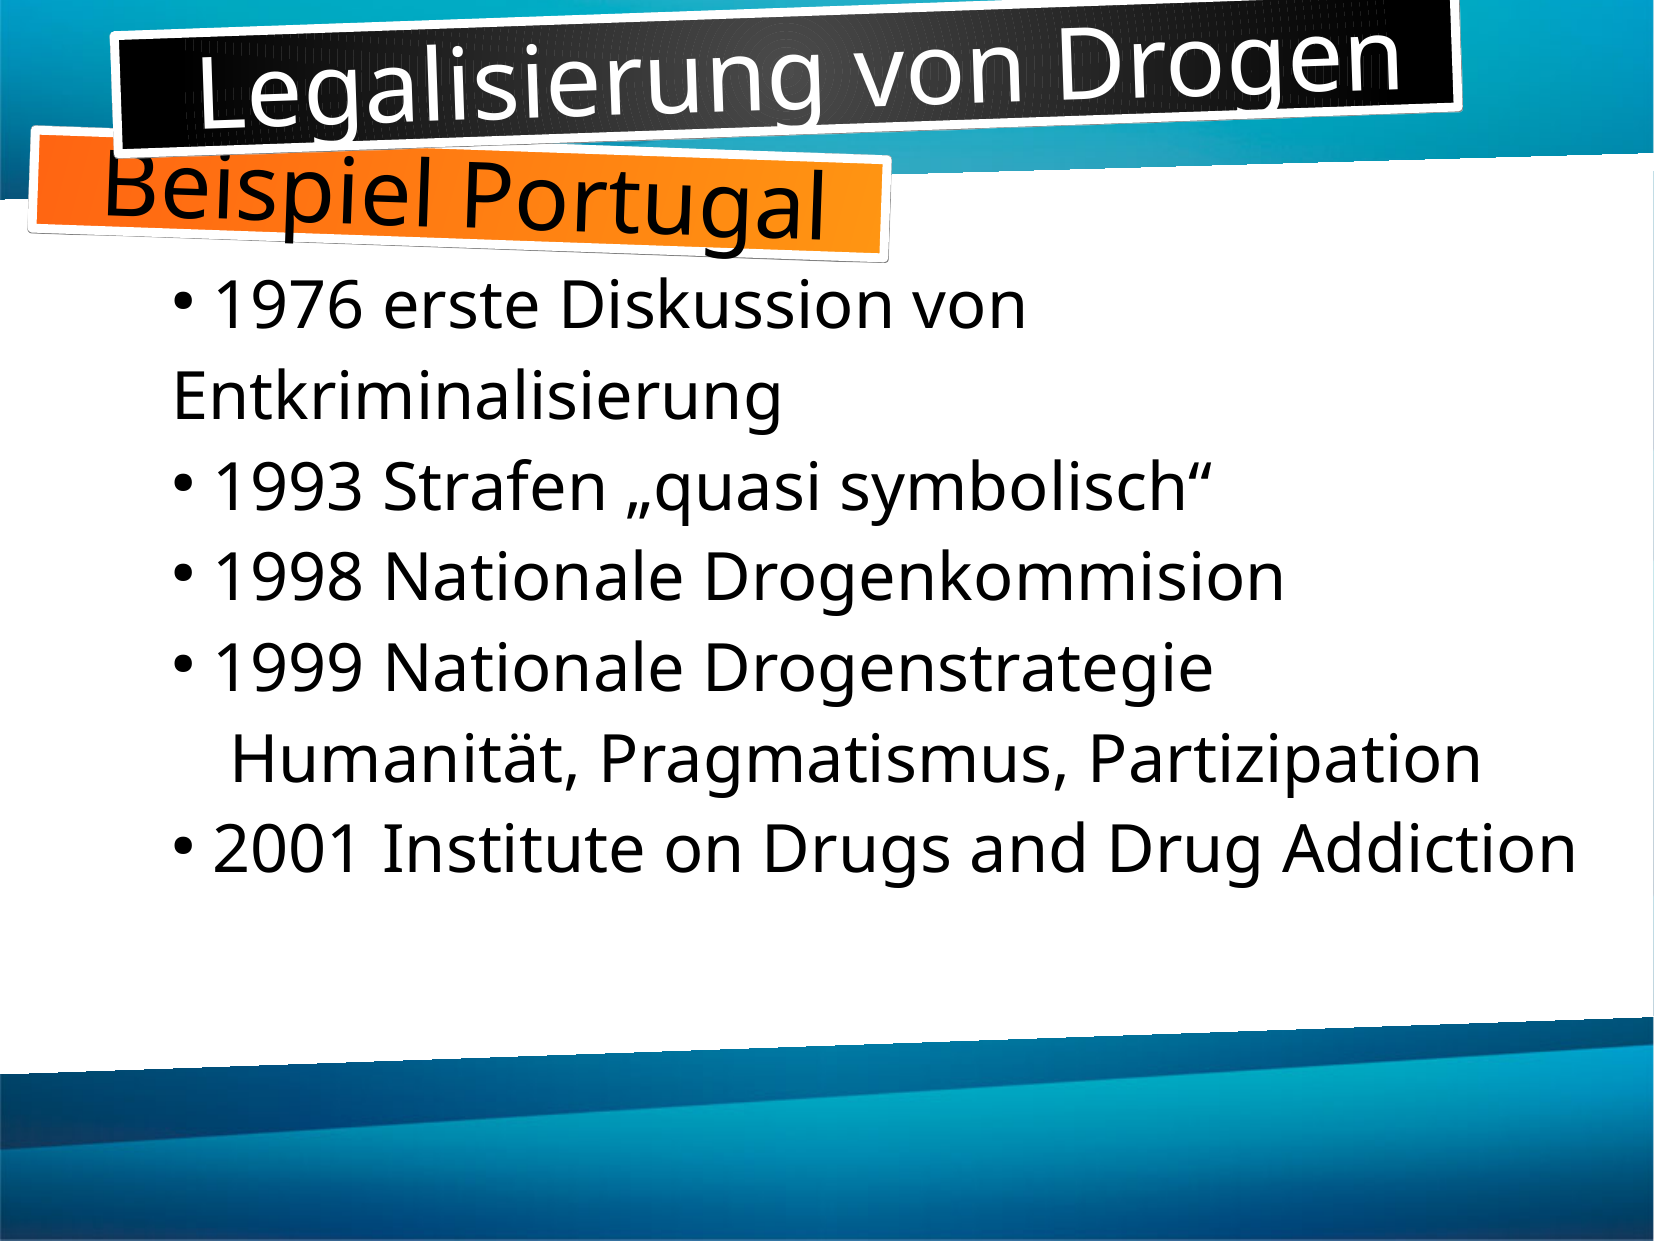

Legalisierung von Drogen
# Beispiel Portugal
 1976 erste Diskussion von Entkriminalisierung
 1993 Strafen „quasi symbolisch“
 1998 Nationale Drogenkommision
 1999 Nationale Drogenstrategie
 Humanität, Pragmatismus, Partizipation
 2001 Institute on Drugs and Drug Addiction